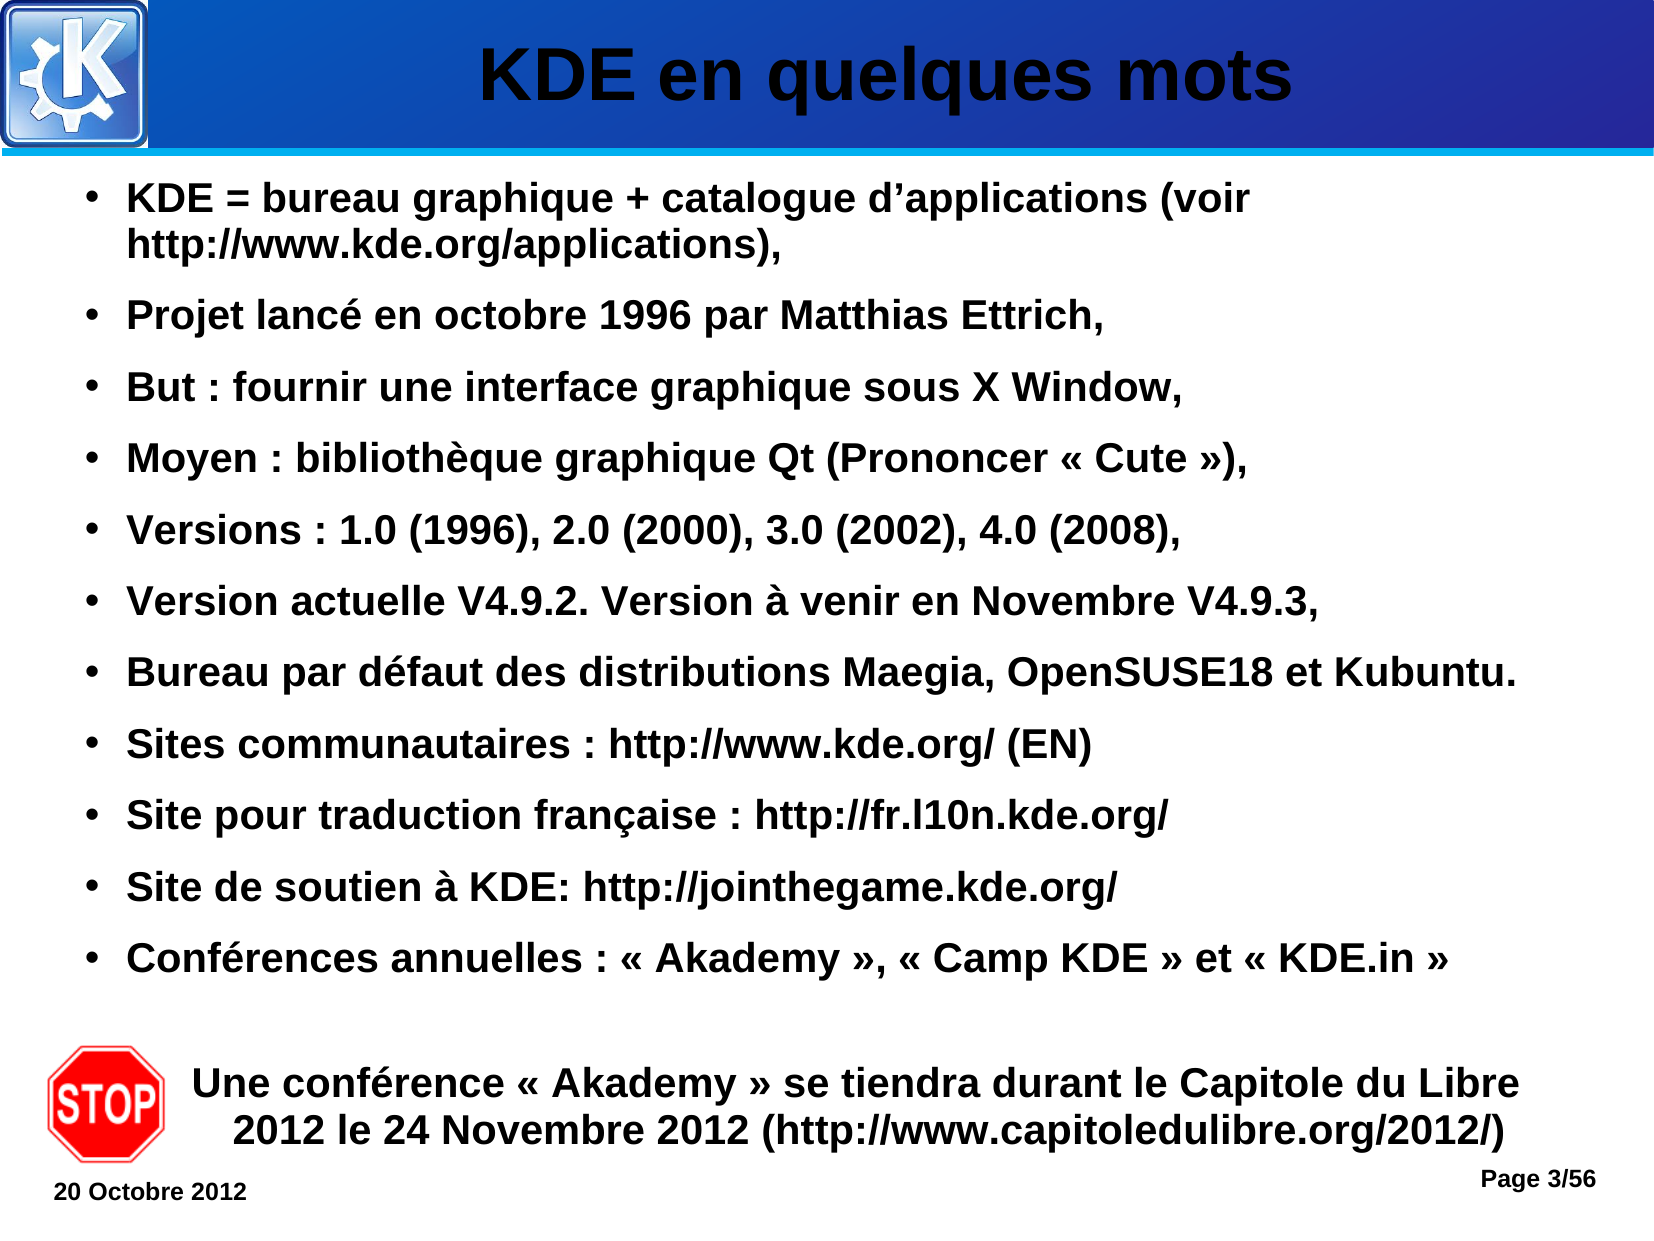

KDE en quelques mots
KDE = bureau graphique + catalogue d’applications (voir http://www.kde.org/applications),
Projet lancé en octobre 1996 par Matthias Ettrich,
But : fournir une interface graphique sous X Window,
Moyen : bibliothèque graphique Qt (Prononcer « Cute »),
Versions : 1.0 (1996), 2.0 (2000), 3.0 (2002), 4.0 (2008),
Version actuelle V4.9.2. Version à venir en Novembre V4.9.3,
Bureau par défaut des distributions Maegia, OpenSUSE18 et Kubuntu.
Sites communautaires : http://www.kde.org/ (EN)
Site pour traduction française : http://fr.l10n.kde.org/
Site de soutien à KDE: http://jointhegame.kde.org/
Conférences annuelles : « Akademy », « Camp KDE » et « KDE.in »
Une conférence « Akademy » se tiendra durant le Capitole du Libre 2012 le 24 Novembre 2012 (http://www.capitoledulibre.org/2012/)